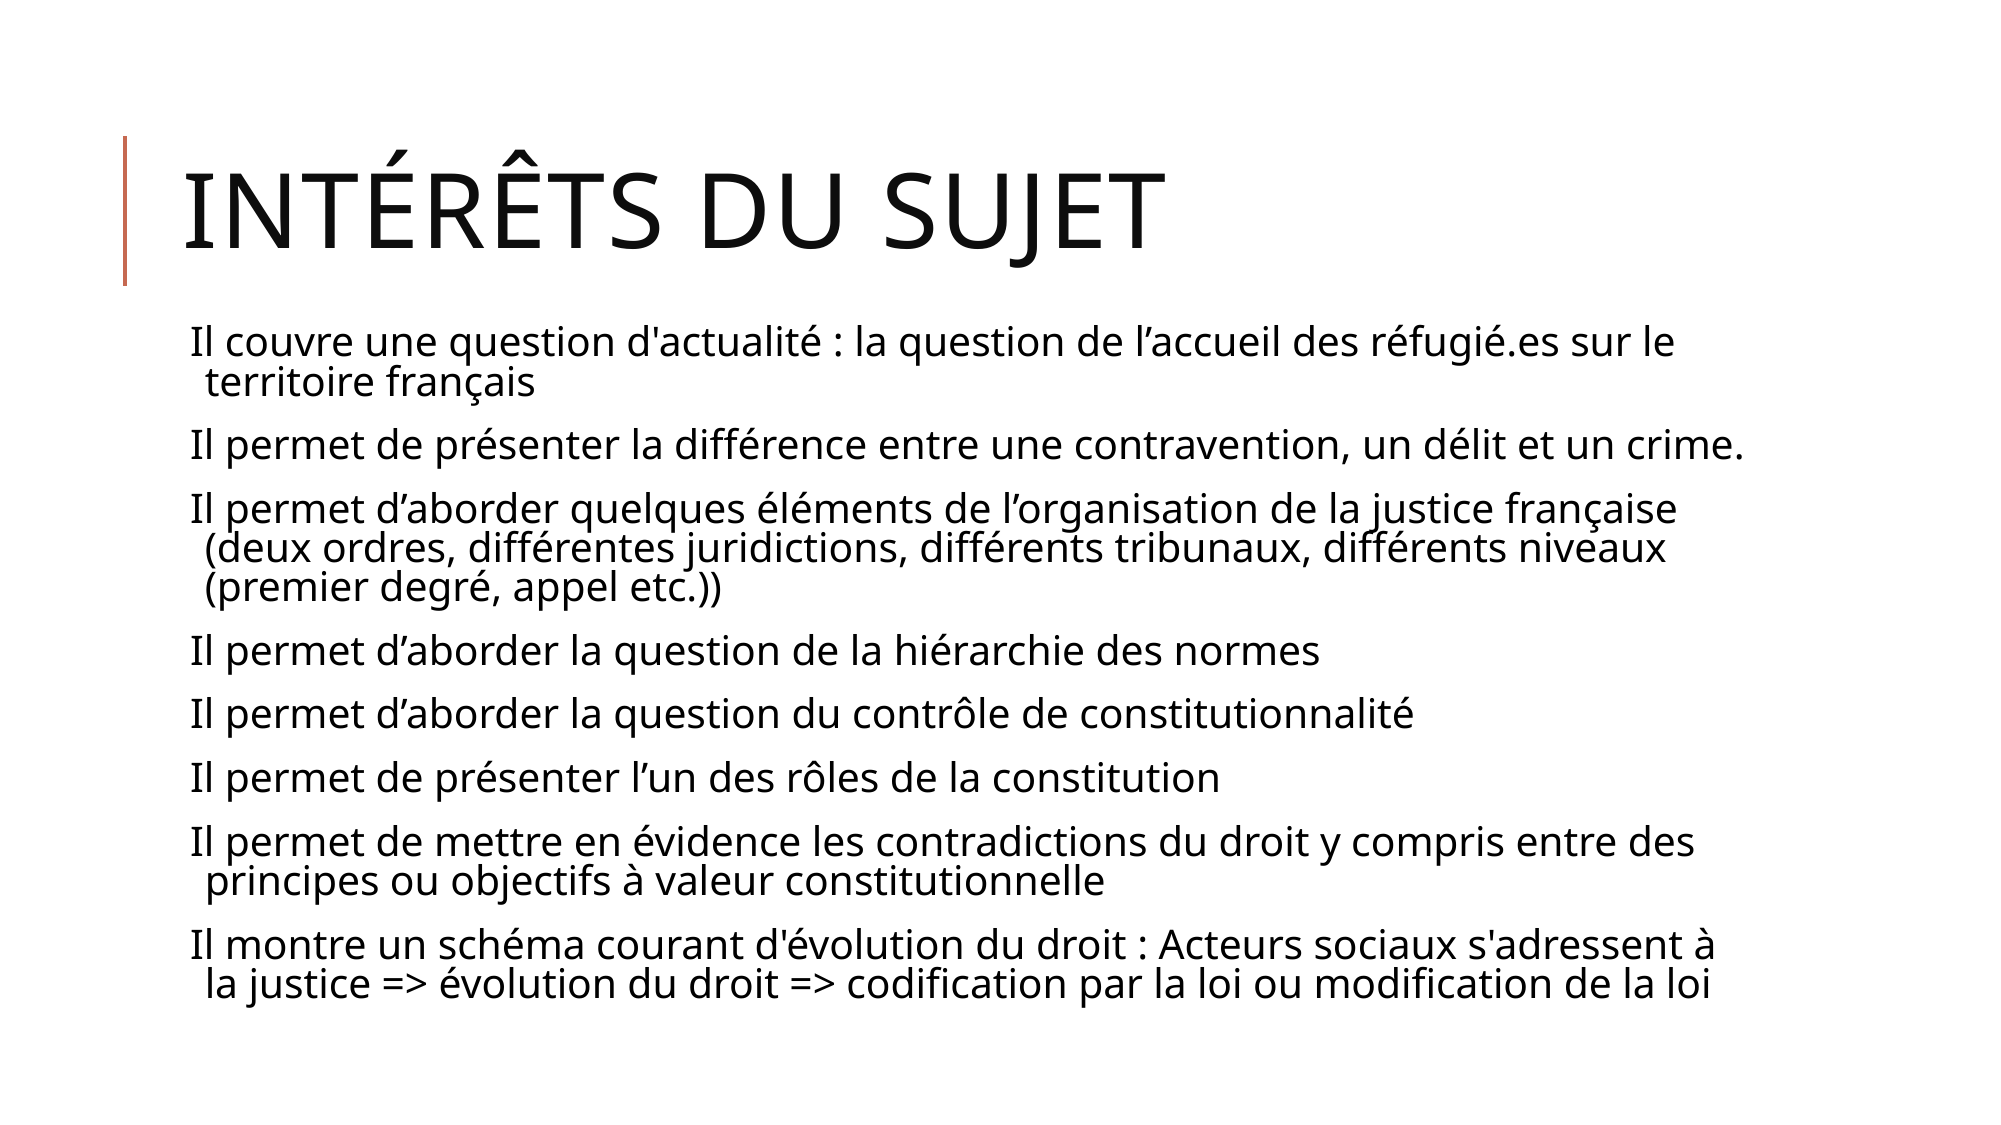

# Intérêts du sujet
Il couvre une question d'actualité : la question de l’accueil des réfugié.es sur le territoire français
Il permet de présenter la différence entre une contravention, un délit et un crime.
Il permet d’aborder quelques éléments de l’organisation de la justice française (deux ordres, différentes juridictions, différents tribunaux, différents niveaux (premier degré, appel etc.))
Il permet d’aborder la question de la hiérarchie des normes
Il permet d’aborder la question du contrôle de constitutionnalité
Il permet de présenter l’un des rôles de la constitution
Il permet de mettre en évidence les contradictions du droit y compris entre des principes ou objectifs à valeur constitutionnelle
Il montre un schéma courant d'évolution du droit : Acteurs sociaux s'adressent à la justice => évolution du droit => codification par la loi ou modification de la loi